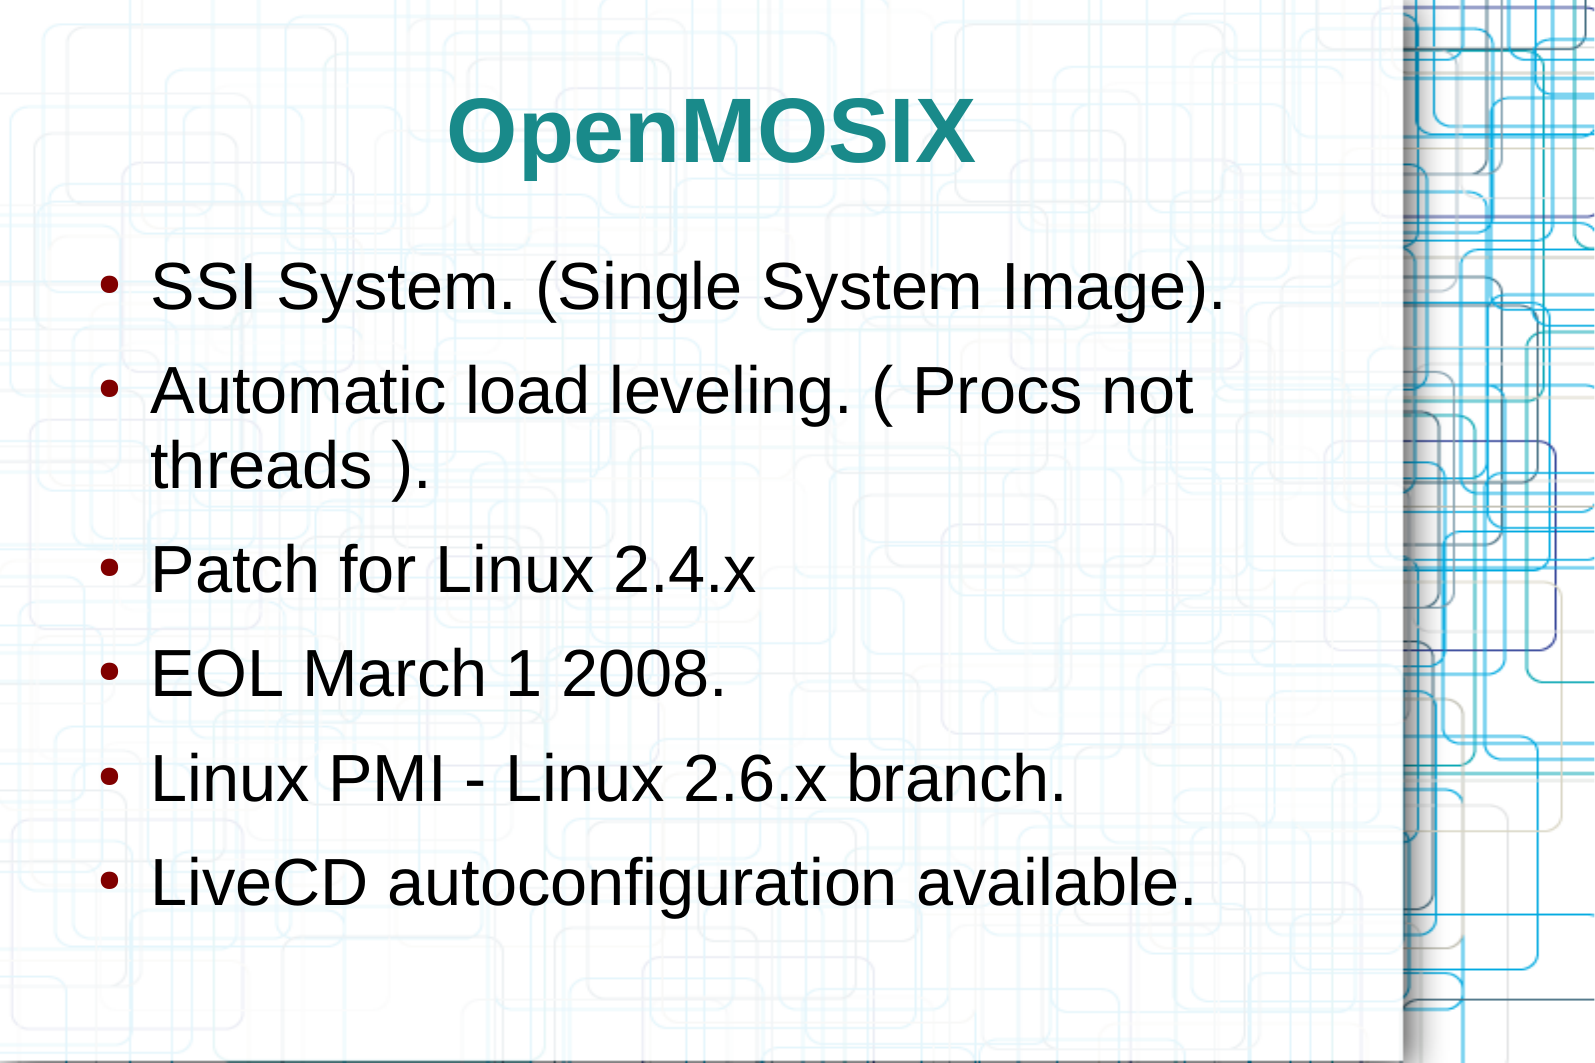

# OpenMOSIX
SSI System. (Single System Image).
Automatic load leveling. ( Procs not threads ).
Patch for Linux 2.4.x
EOL March 1 2008.
Linux PMI - Linux 2.6.x branch.
LiveCD autoconfiguration available.